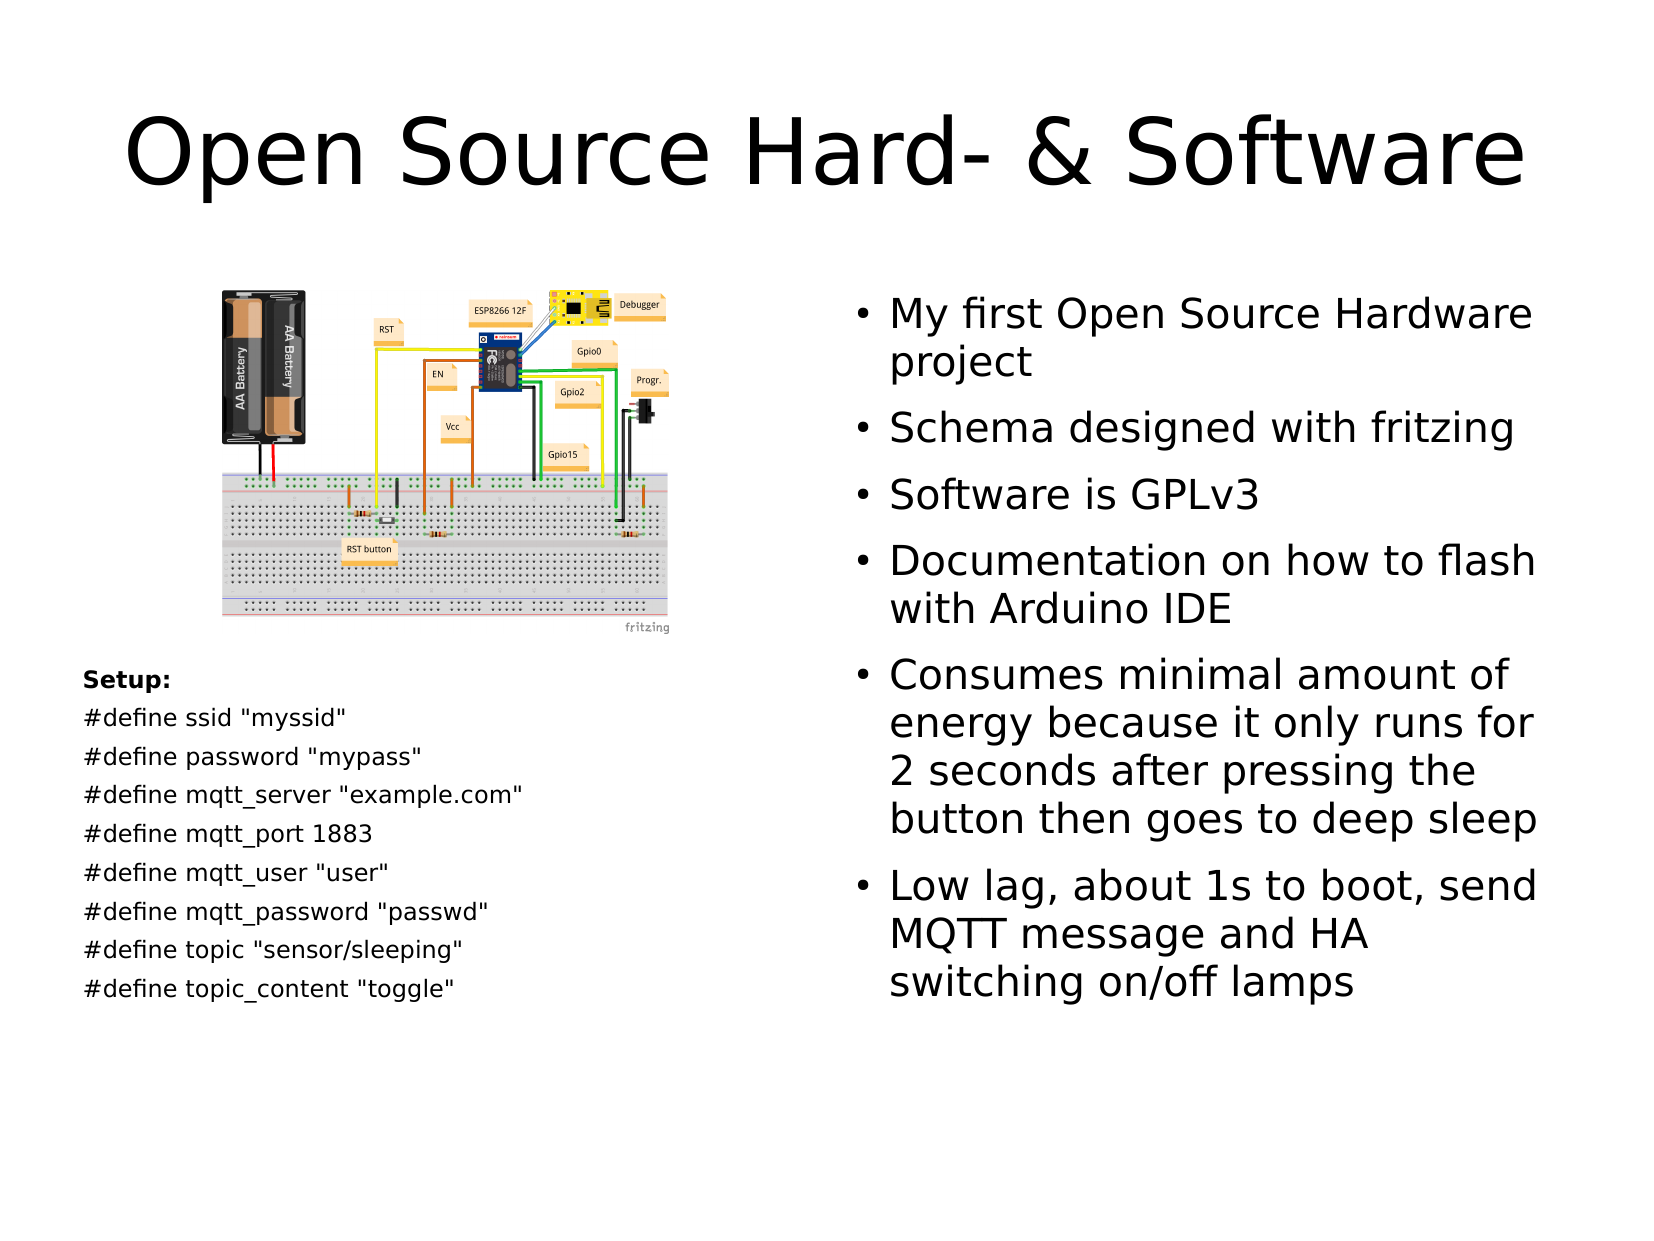

# Open Source Hard- & Software
My first Open Source Hardware project
Schema designed with fritzing
Software is GPLv3
Documentation on how to flash with Arduino IDE
Consumes minimal amount of energy because it only runs for 2 seconds after pressing the button then goes to deep sleep
Low lag, about 1s to boot, send MQTT message and HA switching on/off lamps
Setup:
#define ssid "myssid"
#define password "mypass"
#define mqtt_server "example.com"
#define mqtt_port 1883
#define mqtt_user "user"
#define mqtt_password "passwd"
#define topic "sensor/sleeping"
#define topic_content "toggle"